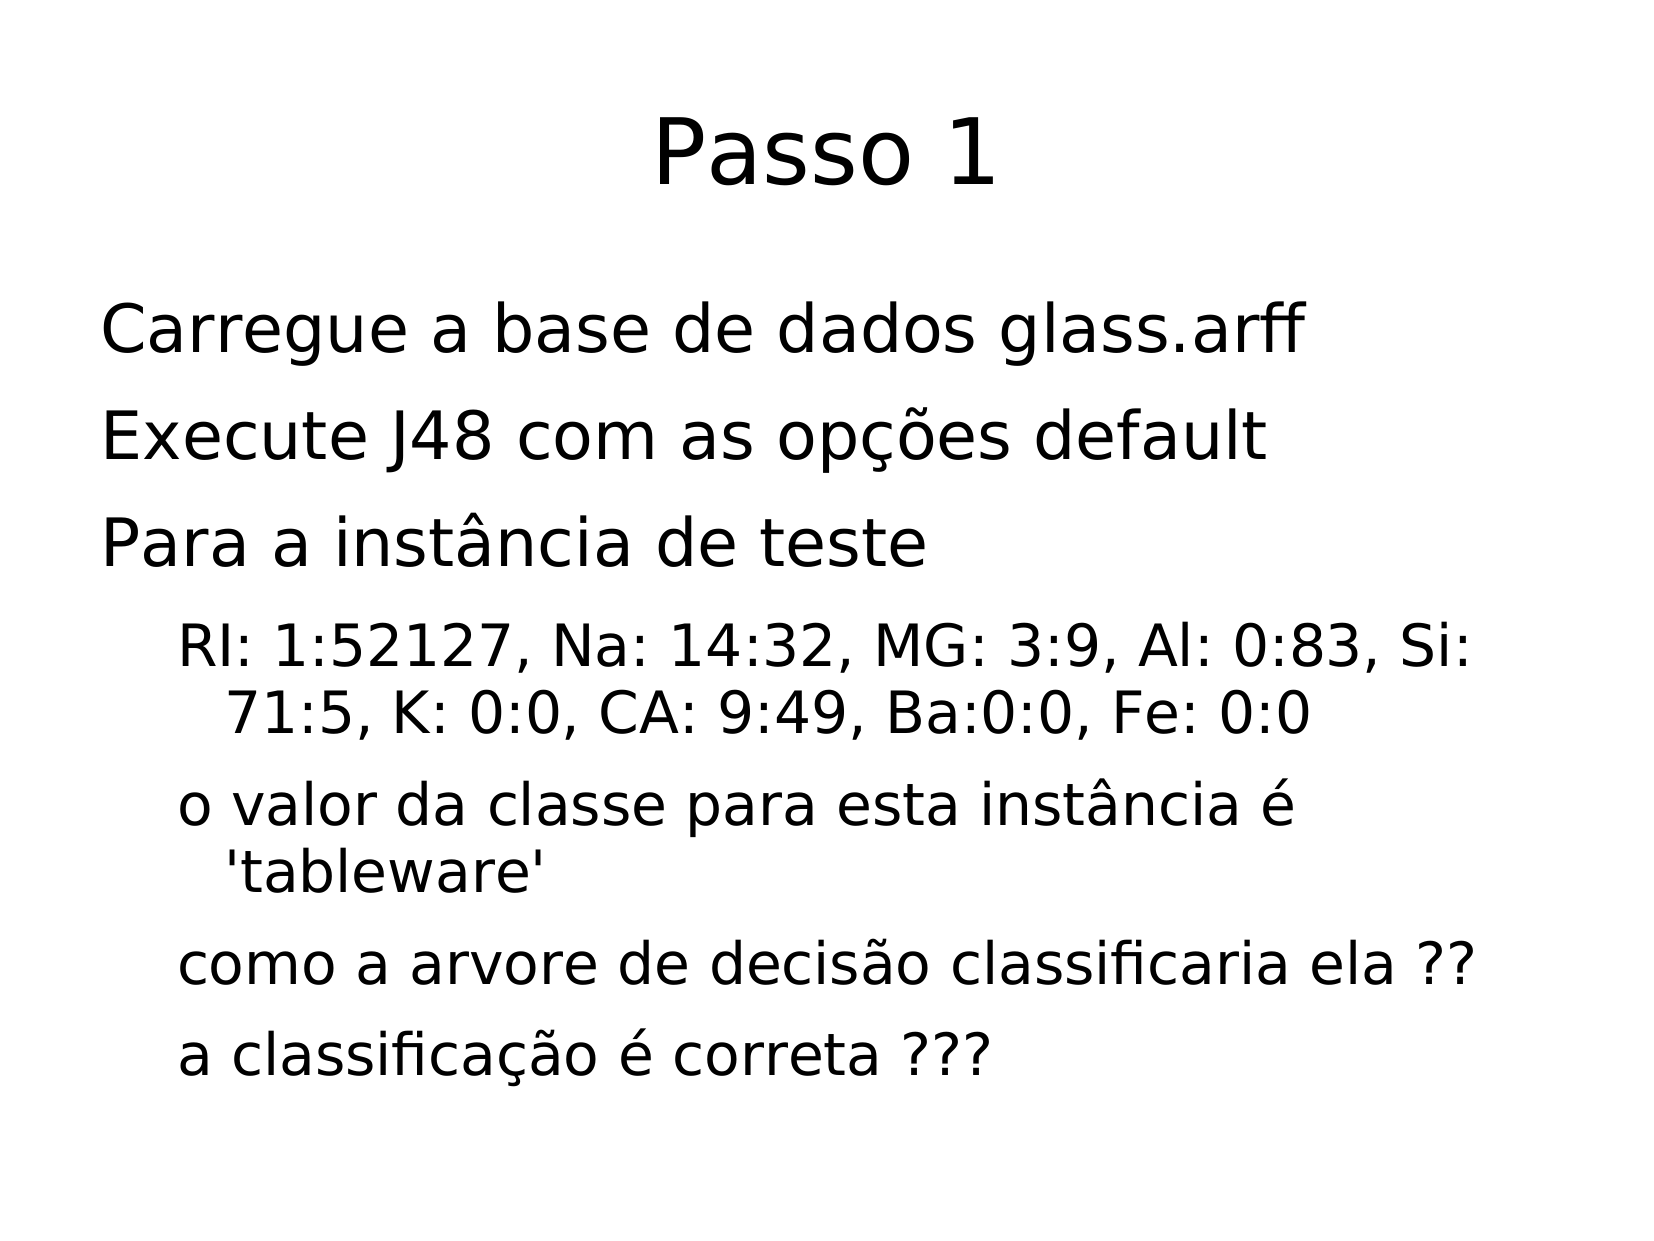

# Passo 1
Carregue a base de dados glass.arff
Execute J48 com as opções default
Para a instância de teste
RI: 1:52127, Na: 14:32, MG: 3:9, Al: 0:83, Si: 71:5, K: 0:0, CA: 9:49, Ba:0:0, Fe: 0:0
o valor da classe para esta instância é 'tableware'
como a arvore de decisão classificaria ela ??
a classificação é correta ???